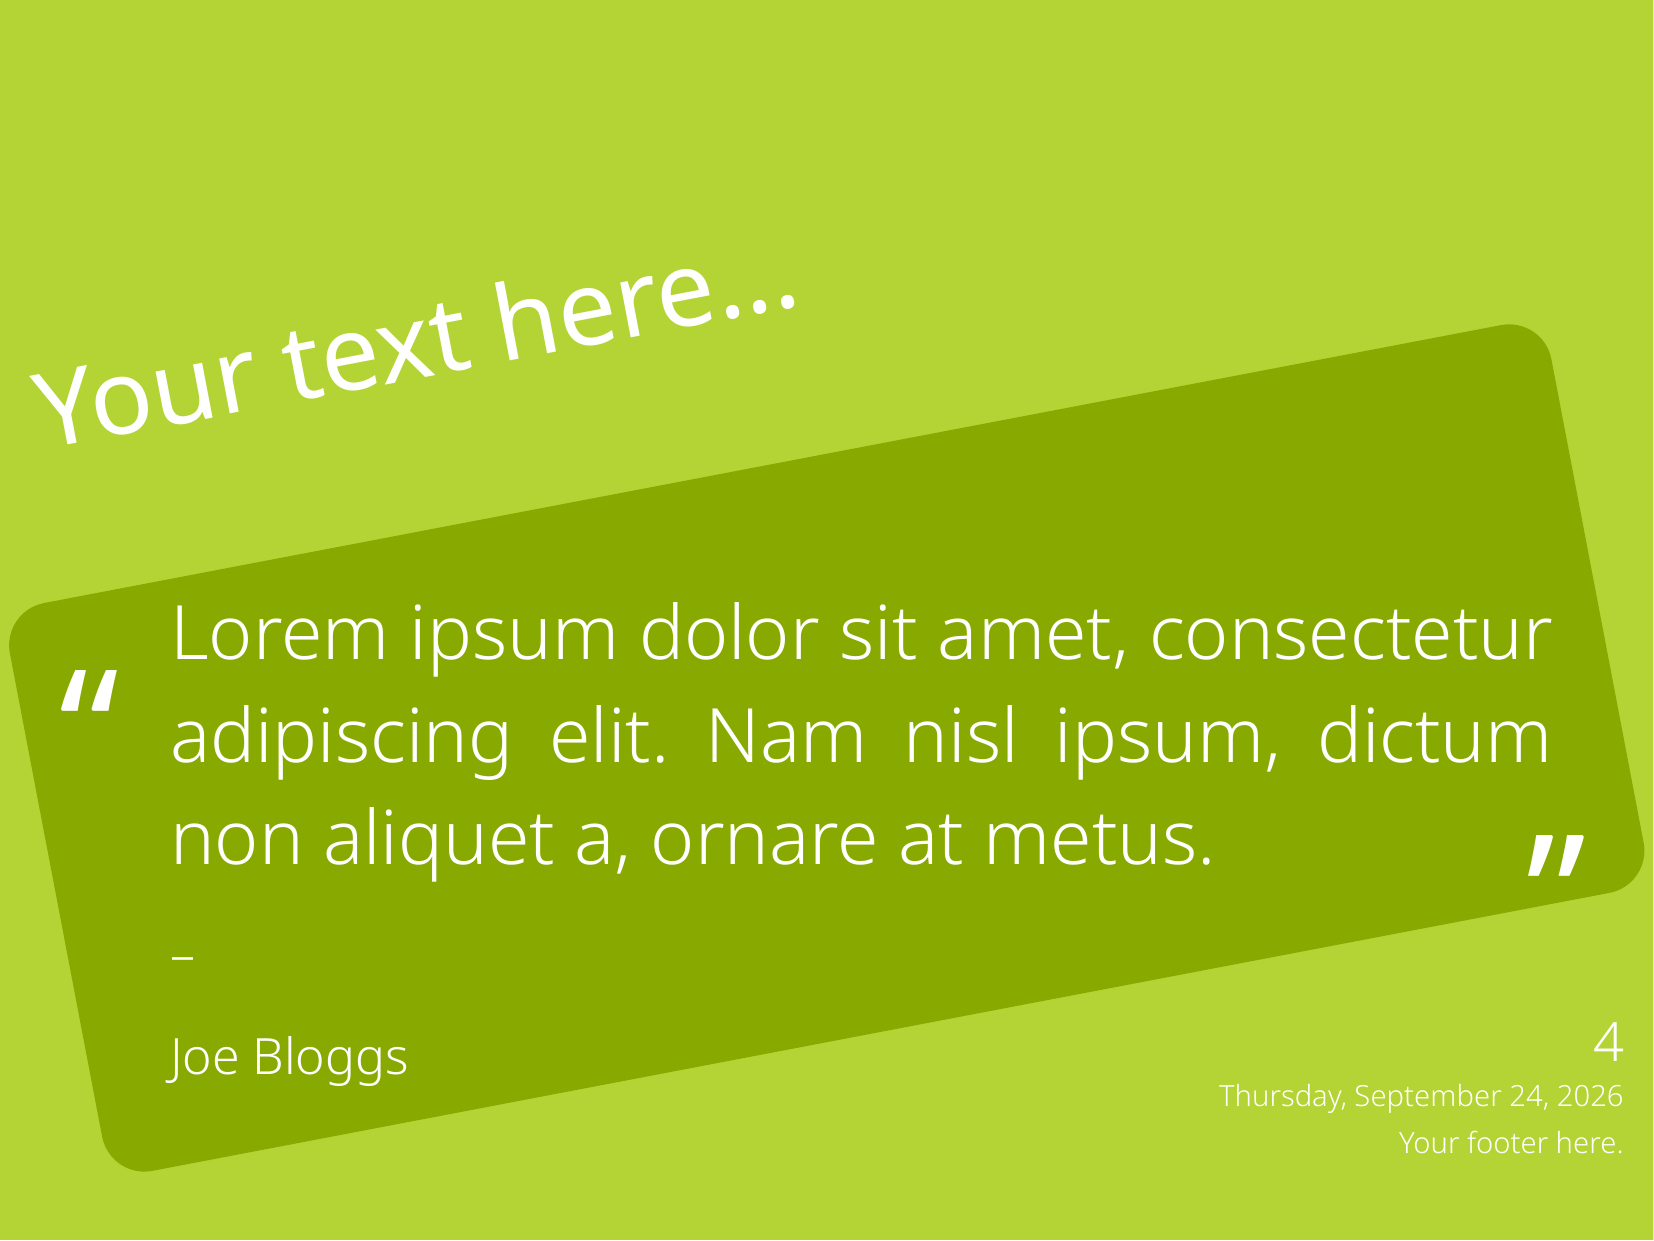

# Your text here...
Lorem ipsum dolor sit amet, consectetur adipiscing elit. Nam nisl ipsum, dictum non aliquet a, ornare at metus.
–
Joe Bloggs
4
Your footer here.